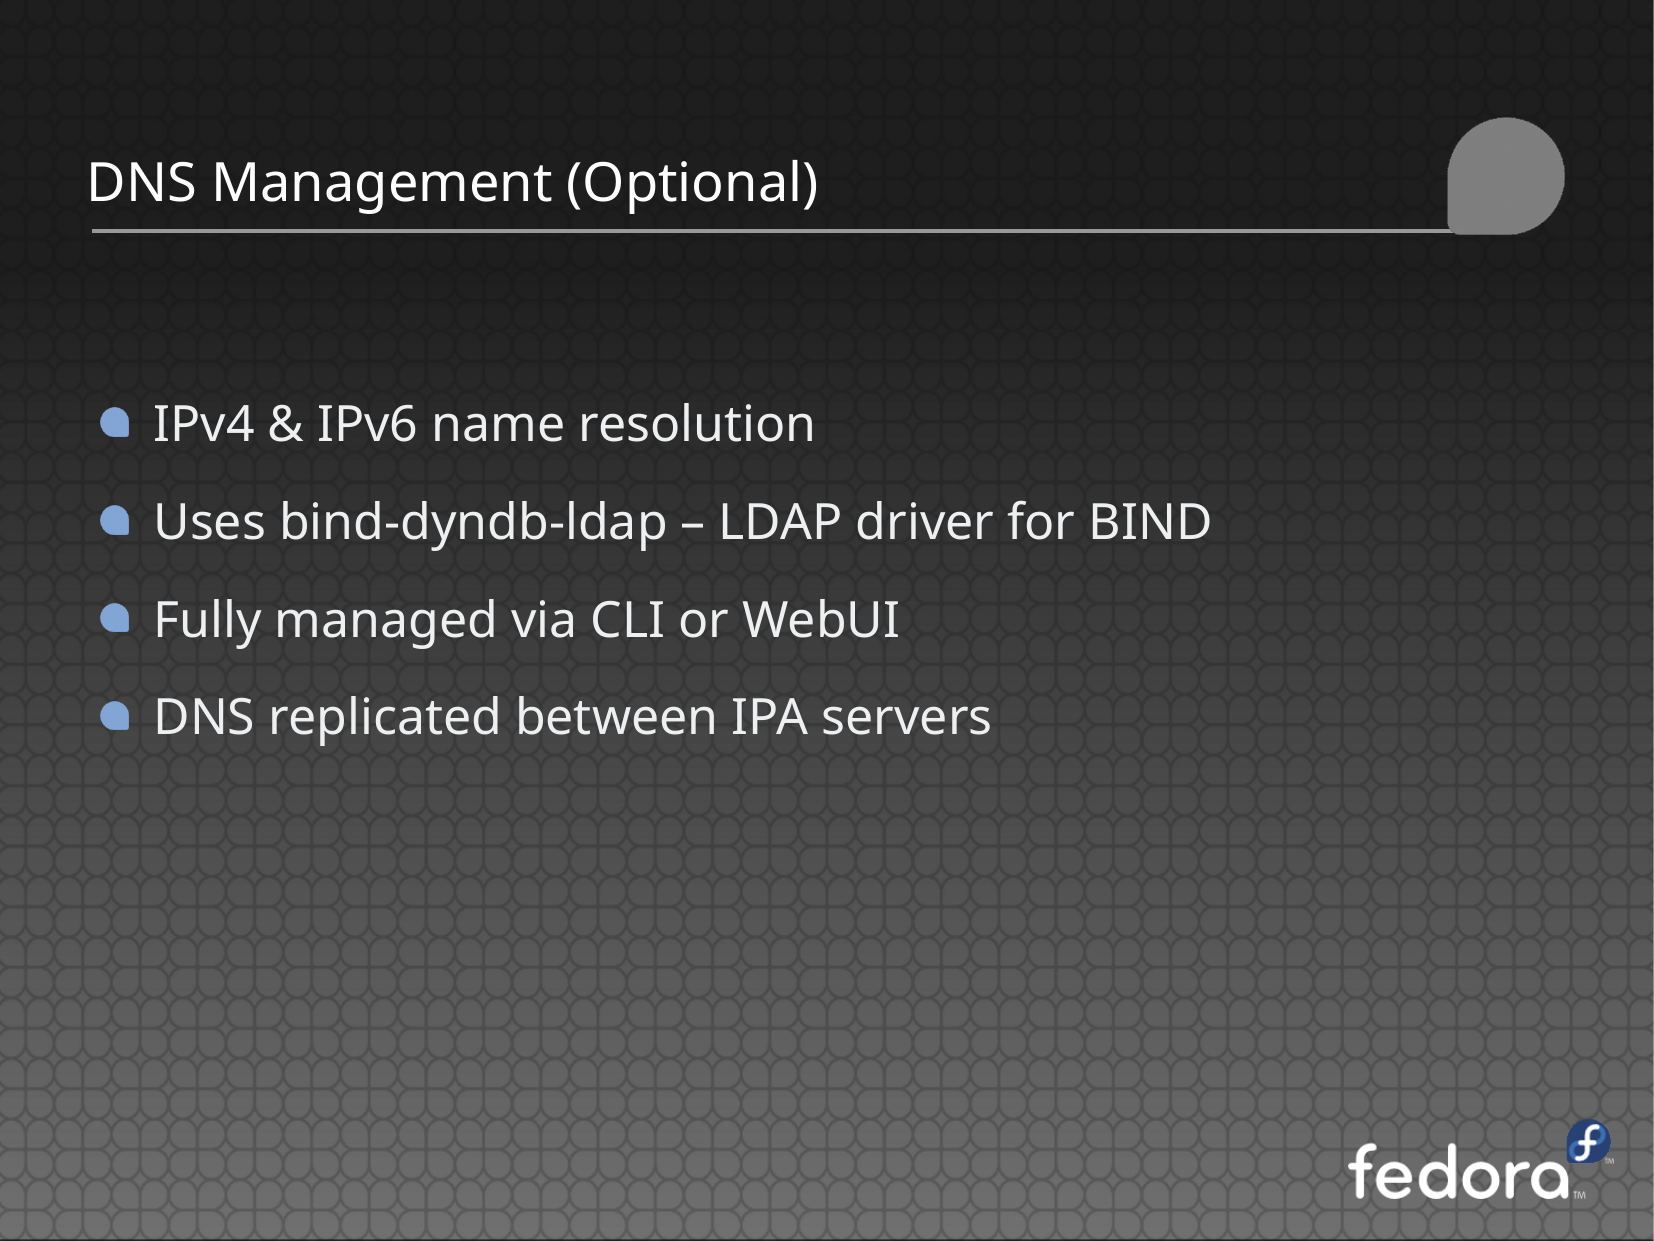

# DNS Management (Optional)
IPv4 & IPv6 name resolution
Uses bind-dyndb-ldap – LDAP driver for BIND
Fully managed via CLI or WebUI
DNS replicated between IPA servers